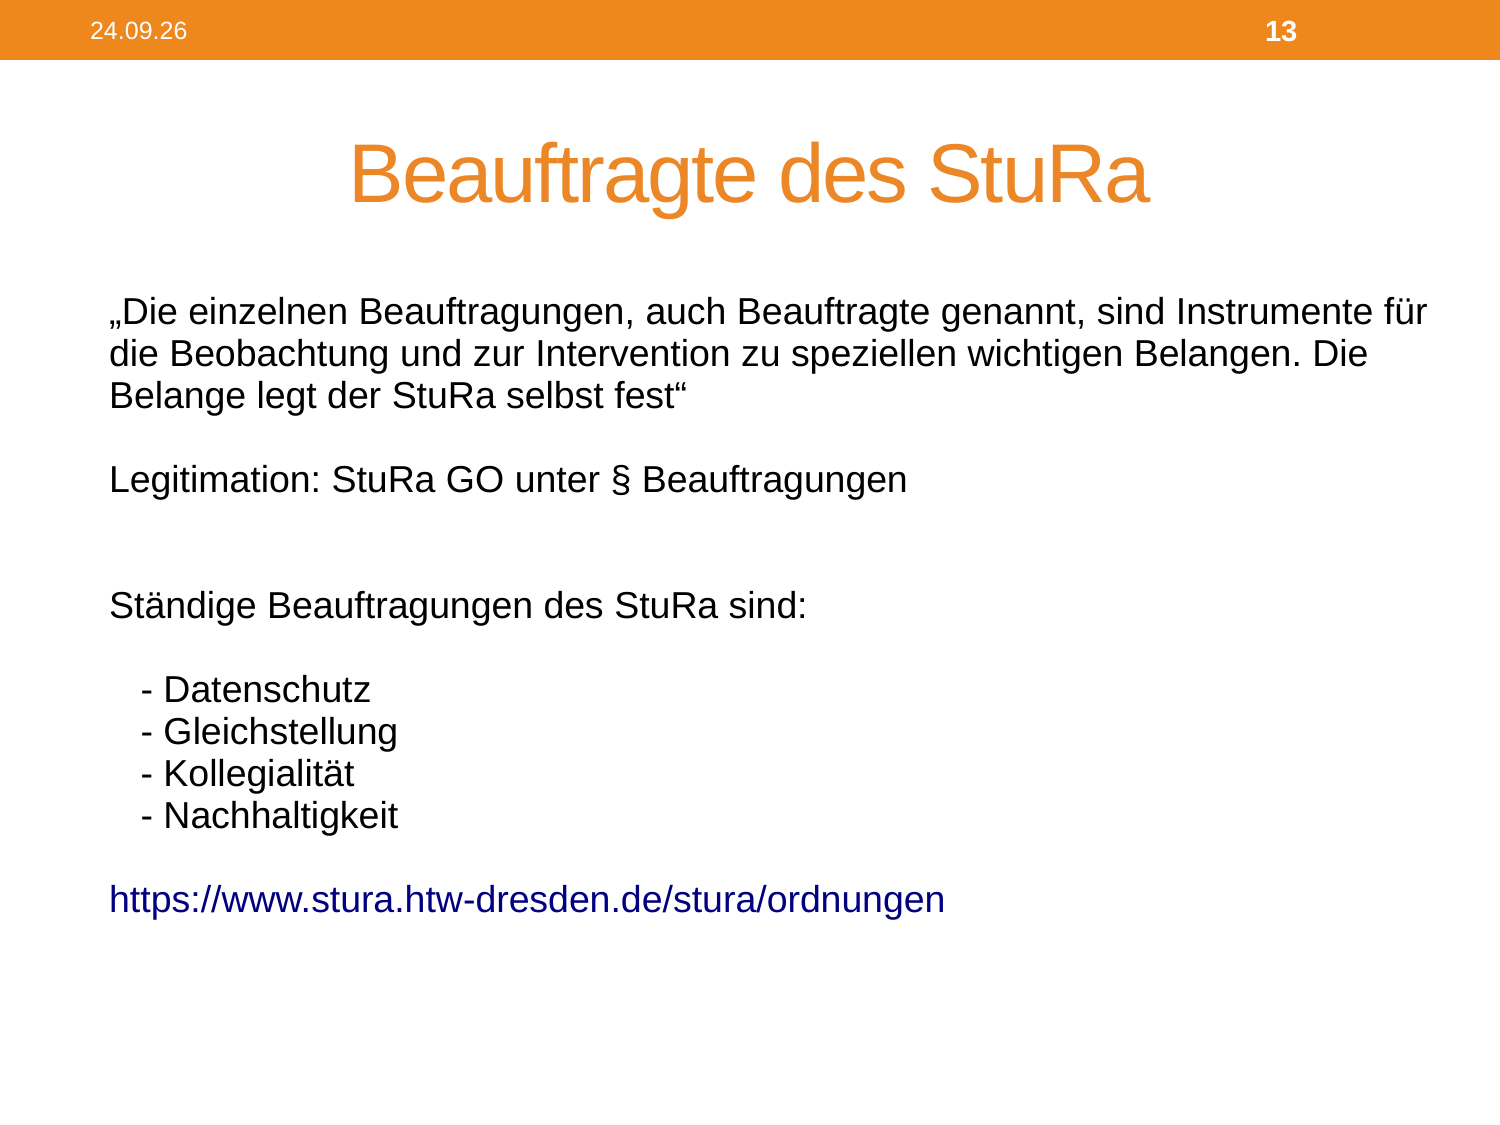

# Beauftragte des StuRa
„Die einzelnen Beauftragungen, auch Beauftragte genannt, sind Instrumente für die Beobachtung und zur Intervention zu speziellen wichtigen Belangen. Die Belange legt der StuRa selbst fest“
Legitimation: StuRa GO unter § Beauftragungen
Ständige Beauftragungen des StuRa sind:
 - Datenschutz
 - Gleichstellung
 - Kollegialität
 - Nachhaltigkeit
https://www.stura.htw-dresden.de/stura/ordnungen